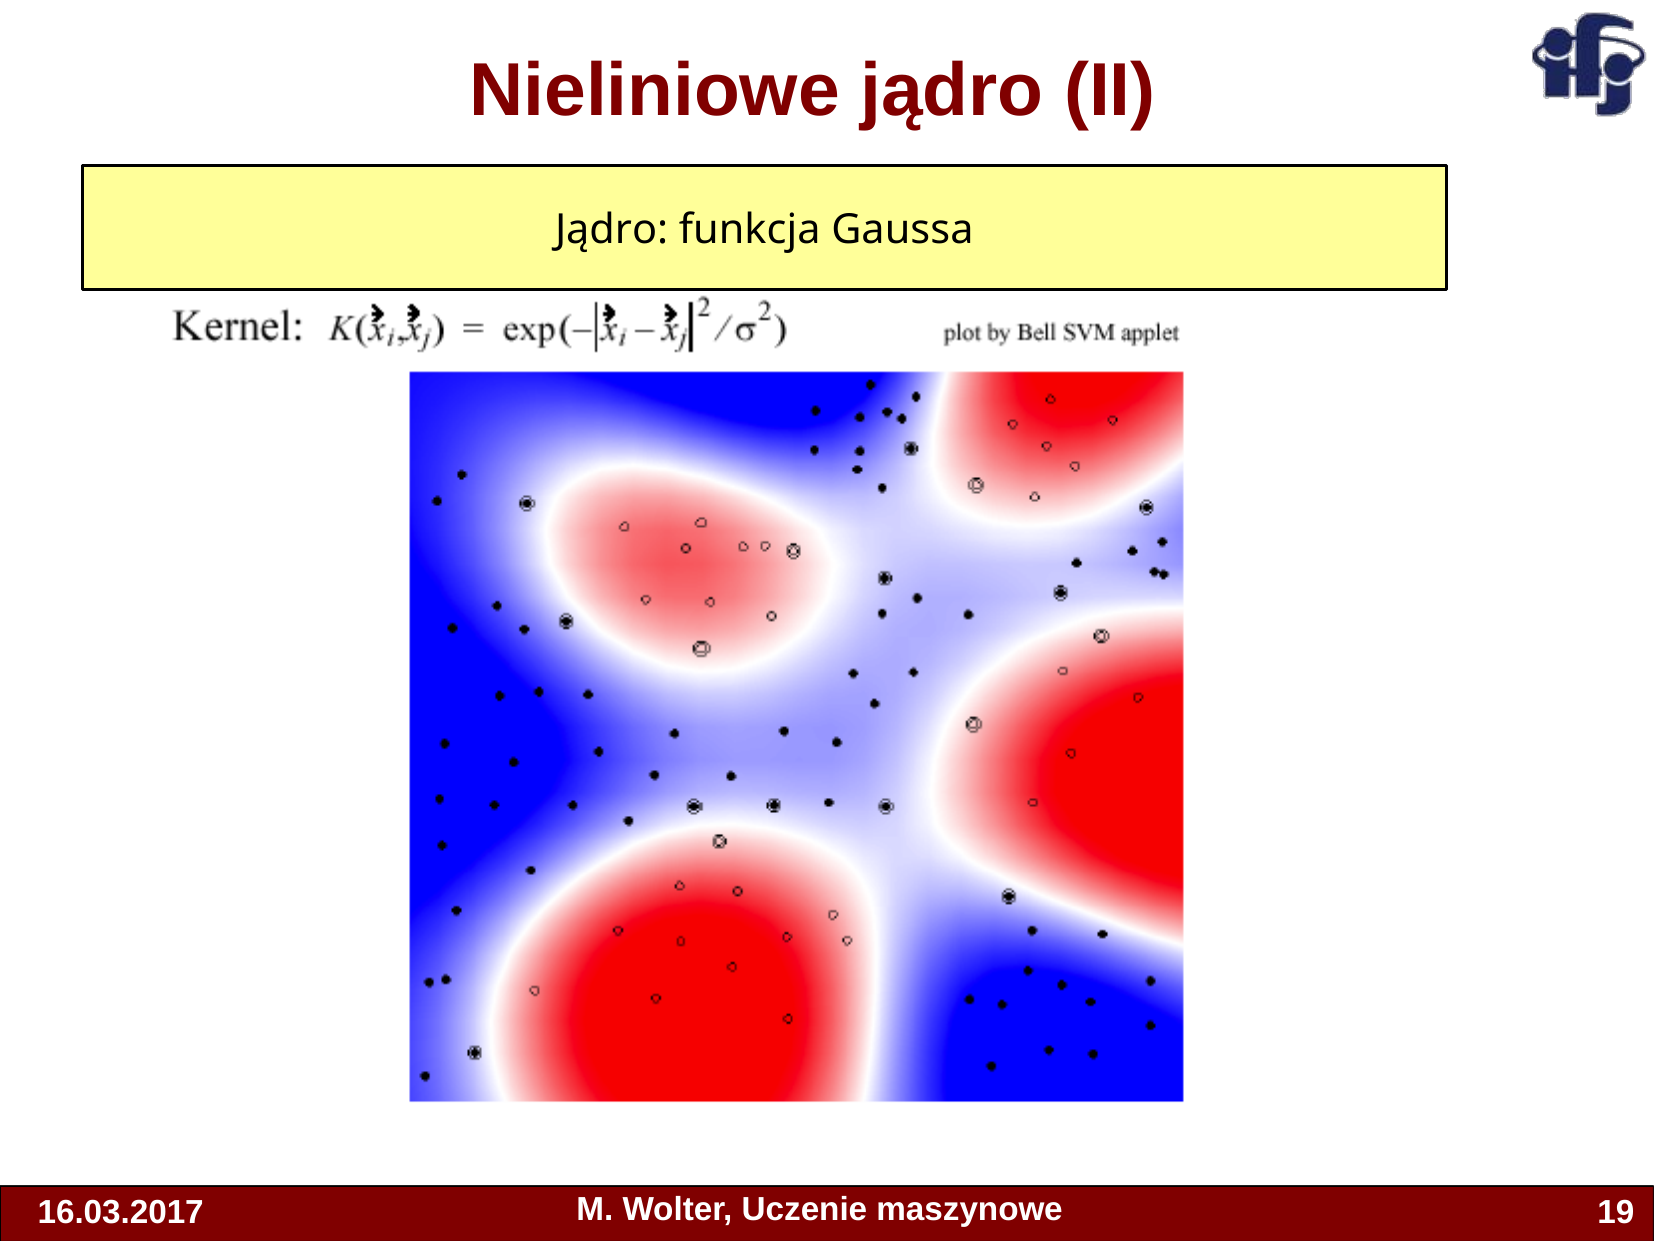

# Nieliniowe jądro (II)
Jądro: funkcja Gaussa
7.11.2007
Marcin Wolter, "Support Vector Machines"